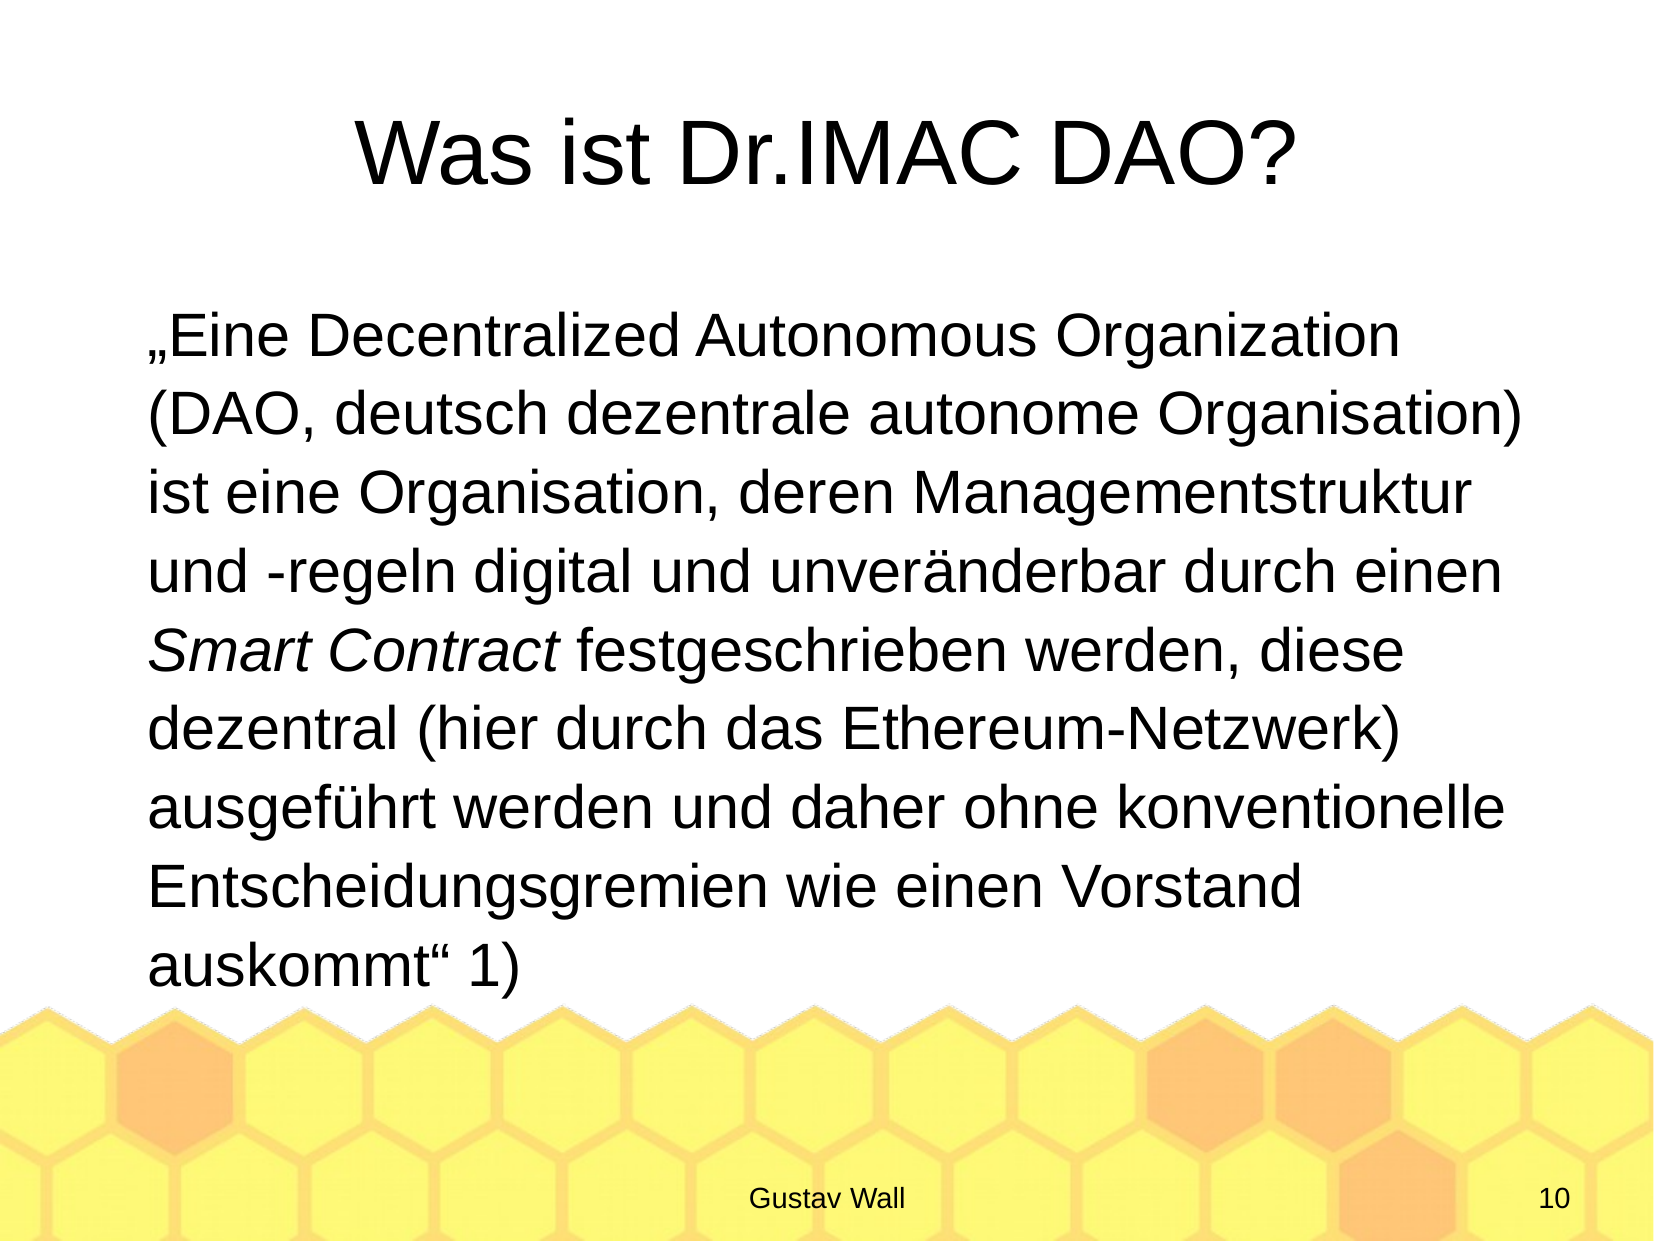

# Was ist Dr.IMAC DAO?
„Eine Decentralized Autonomous Organization (DAO, deutsch dezentrale autonome Organisation) ist eine Organisation, deren Managementstruktur und -regeln digital und unveränderbar durch einen Smart Contract festgeschrieben werden, diese dezentral (hier durch das Ethereum-Netzwerk) ausgeführt werden und daher ohne konventionelle Entscheidungsgremien wie einen Vorstand auskommt“ 1)
Gustav Wall
10